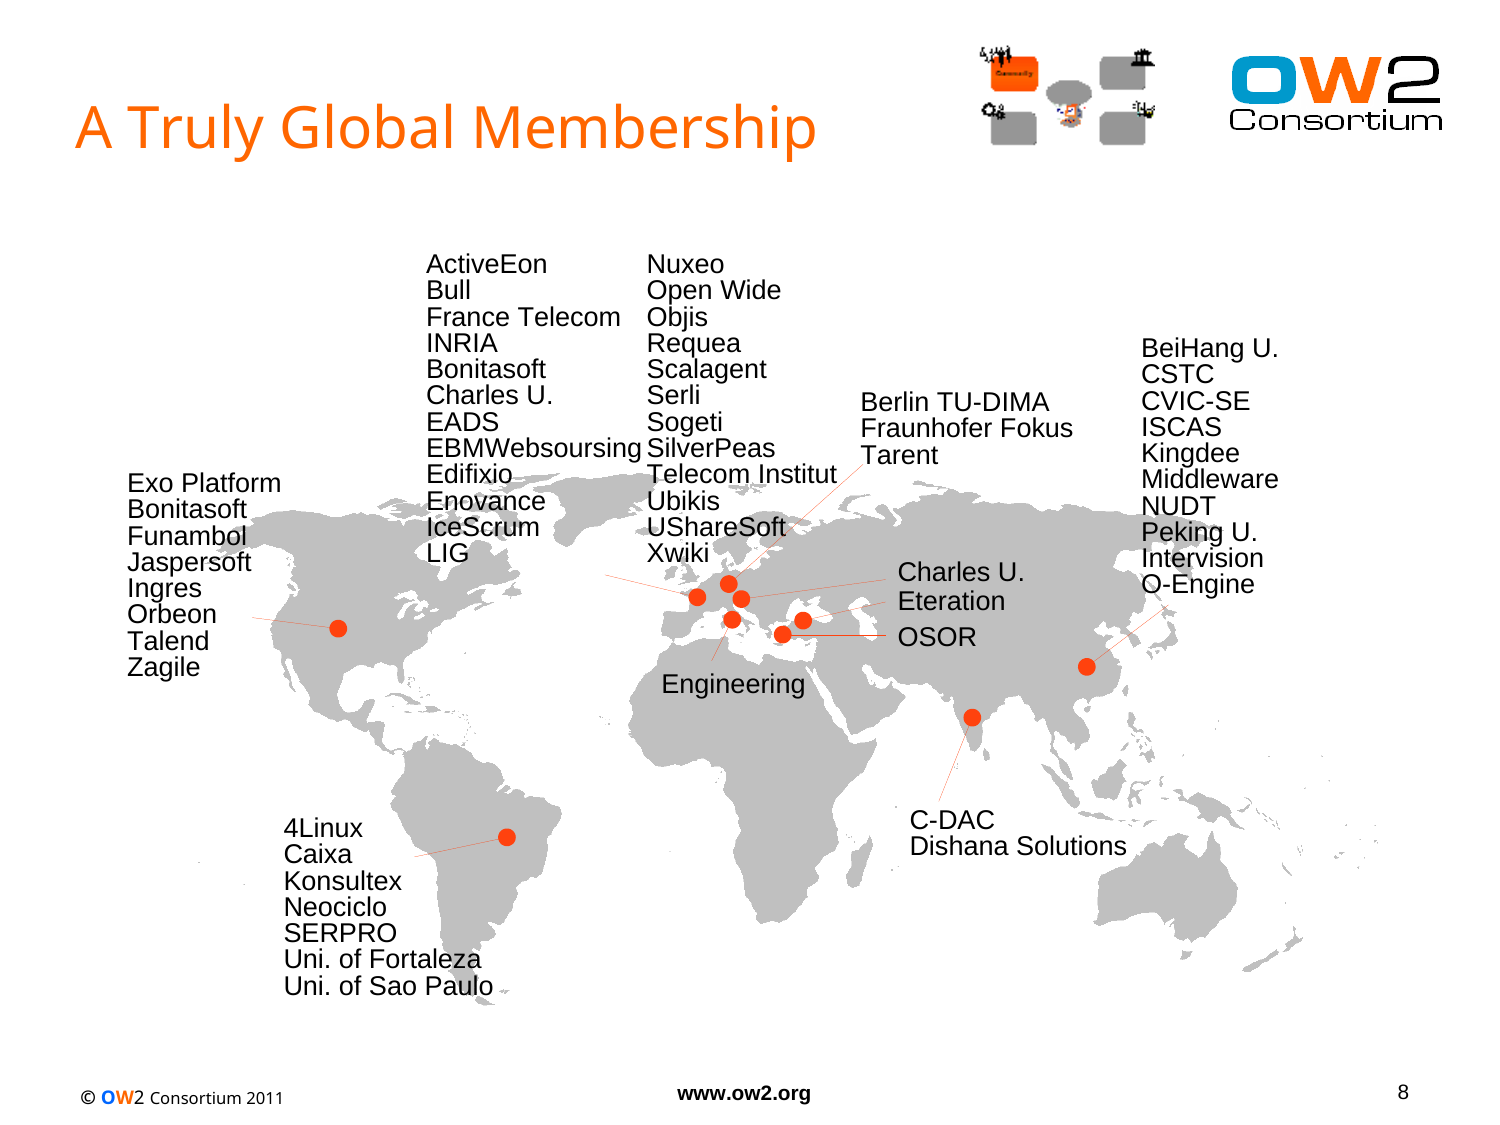

# A Truly Global Membership
ActiveEon
Bull
France Telecom
INRIA
Bonitasoft
Charles U.
EADS
EBMWebsoursing
Edifixio
Enovance
IceScrum
LIG
Nuxeo
Open Wide
Objis
Requea
Scalagent
Serli
Sogeti
SilverPeas
Telecom Institut
Ubikis
UShareSoft
Xwiki
BeiHang U.
CSTC
CVIC-SE
ISCAS
Kingdee Middleware
NUDT
Peking U.
Intervision
O-Engine
Berlin TU-DIMA
Fraunhofer Fokus
Tarent
Exo Platform
Bonitasoft
Funambol
Jaspersoft
Ingres
Orbeon
Talend
Zagile
Charles U.
Eteration
OSOR
Engineering
C-DAC
Dishana Solutions
4Linux
Caixa
Konsultex
Neociclo
SERPRO
Uni. of Fortaleza
Uni. of Sao Paulo
8